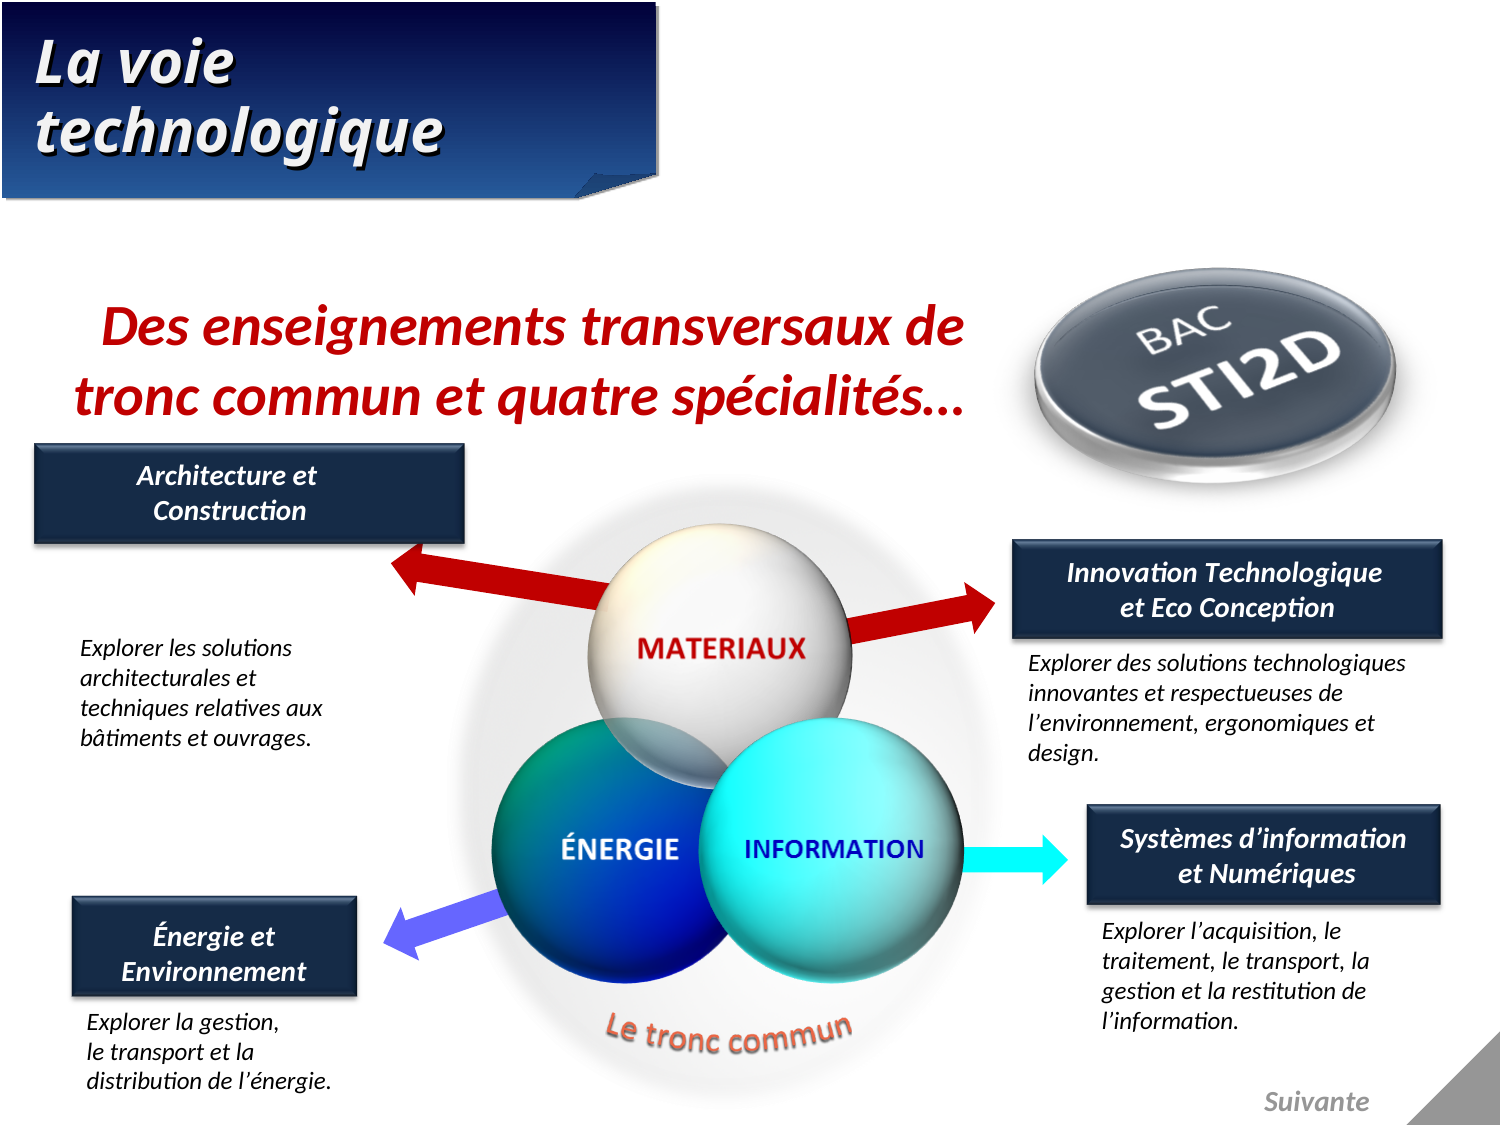

La voie technologique
Des enseignements transversaux de tronc commun et quatre spécialités…
Architecture et
Construction
Innovation Technologique
et Eco Conception
Explorer les solutions architecturales et techniques relatives aux bâtiments et ouvrages.
Explorer des solutions technologiques innovantes et respectueuses de l’environnement, ergonomiques et design.
Systèmes d’information
 et Numériques
Explorer l’acquisition, le traitement, le transport, la gestion et la restitution de l’information.
Énergie et
Environnement
Explorer la gestion,
le transport et la
distribution de l’énergie.
Suivante